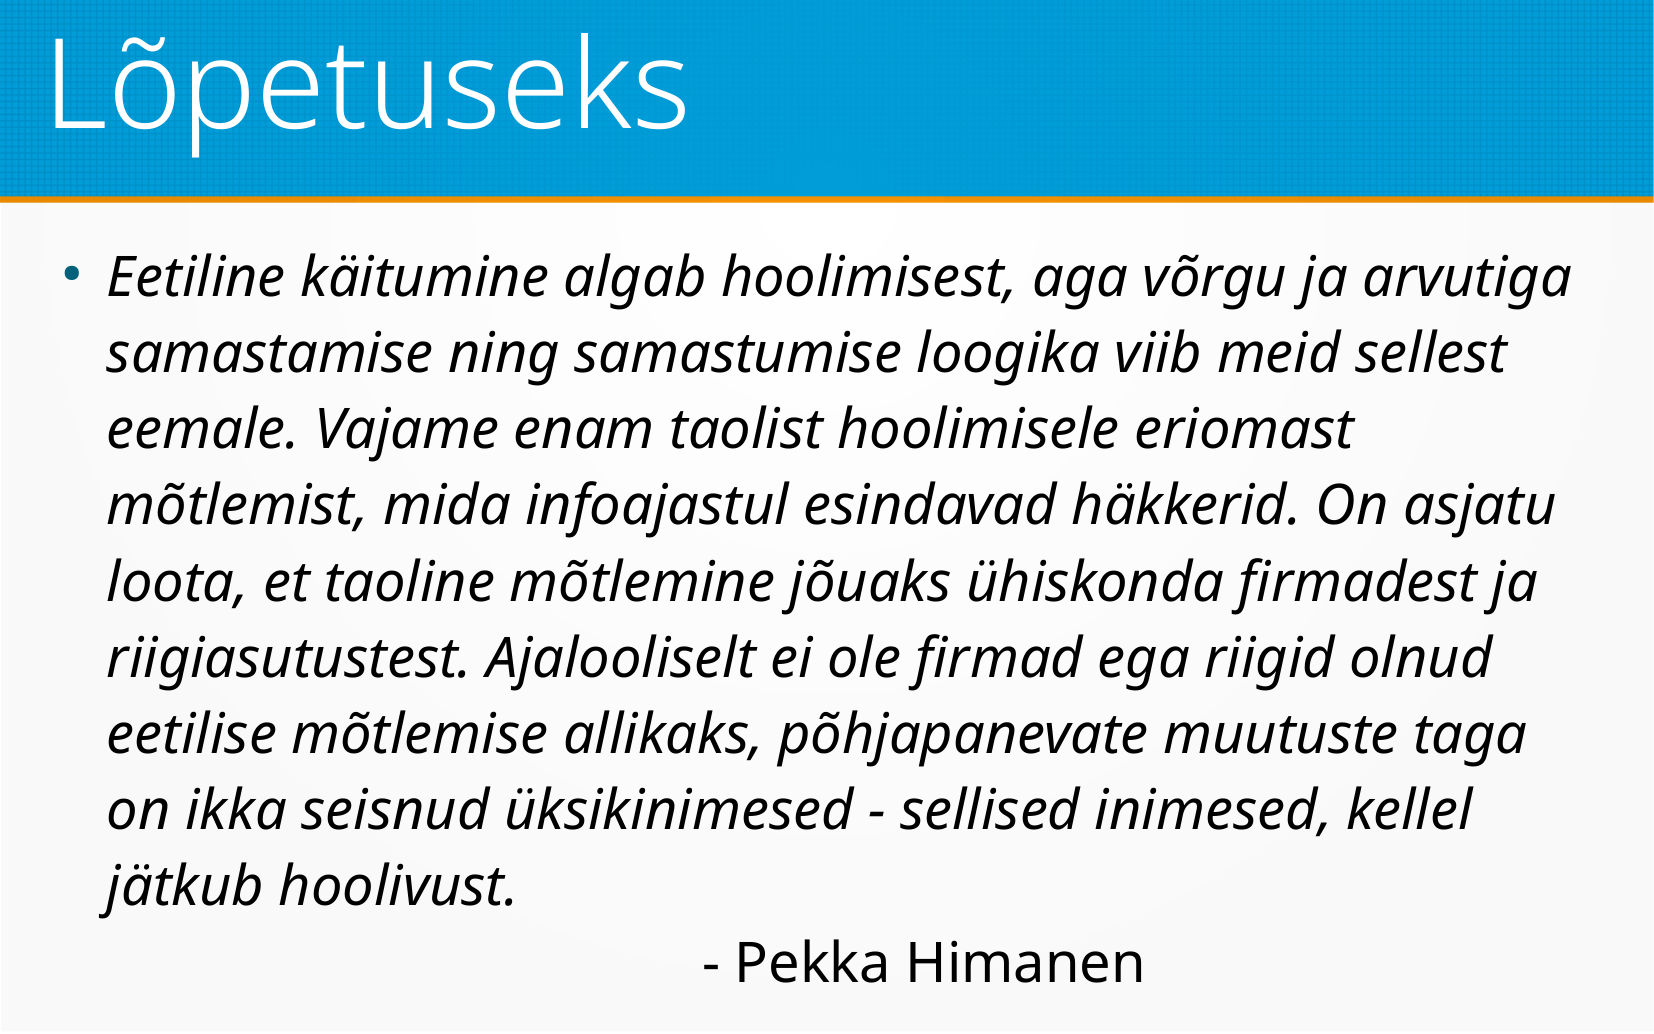

# Lõpetuseks
Eetiline käitumine algab hoolimisest, aga võrgu ja arvutiga samastamise ning samastumise loogika viib meid sellest eemale. Vajame enam taolist hoolimisele eriomast mõtlemist, mida infoajastul esindavad häkkerid. On asjatu loota, et taoline mõtlemine jõuaks ühiskonda firmadest ja riigiasutustest. Ajalooliselt ei ole firmad ega riigid olnud eetilise mõtlemise allikaks, põhjapanevate muutuste taga on ikka seisnud üksikinimesed - sellised inimesed, kellel jätkub hoolivust.
											 	- Pekka Himanen